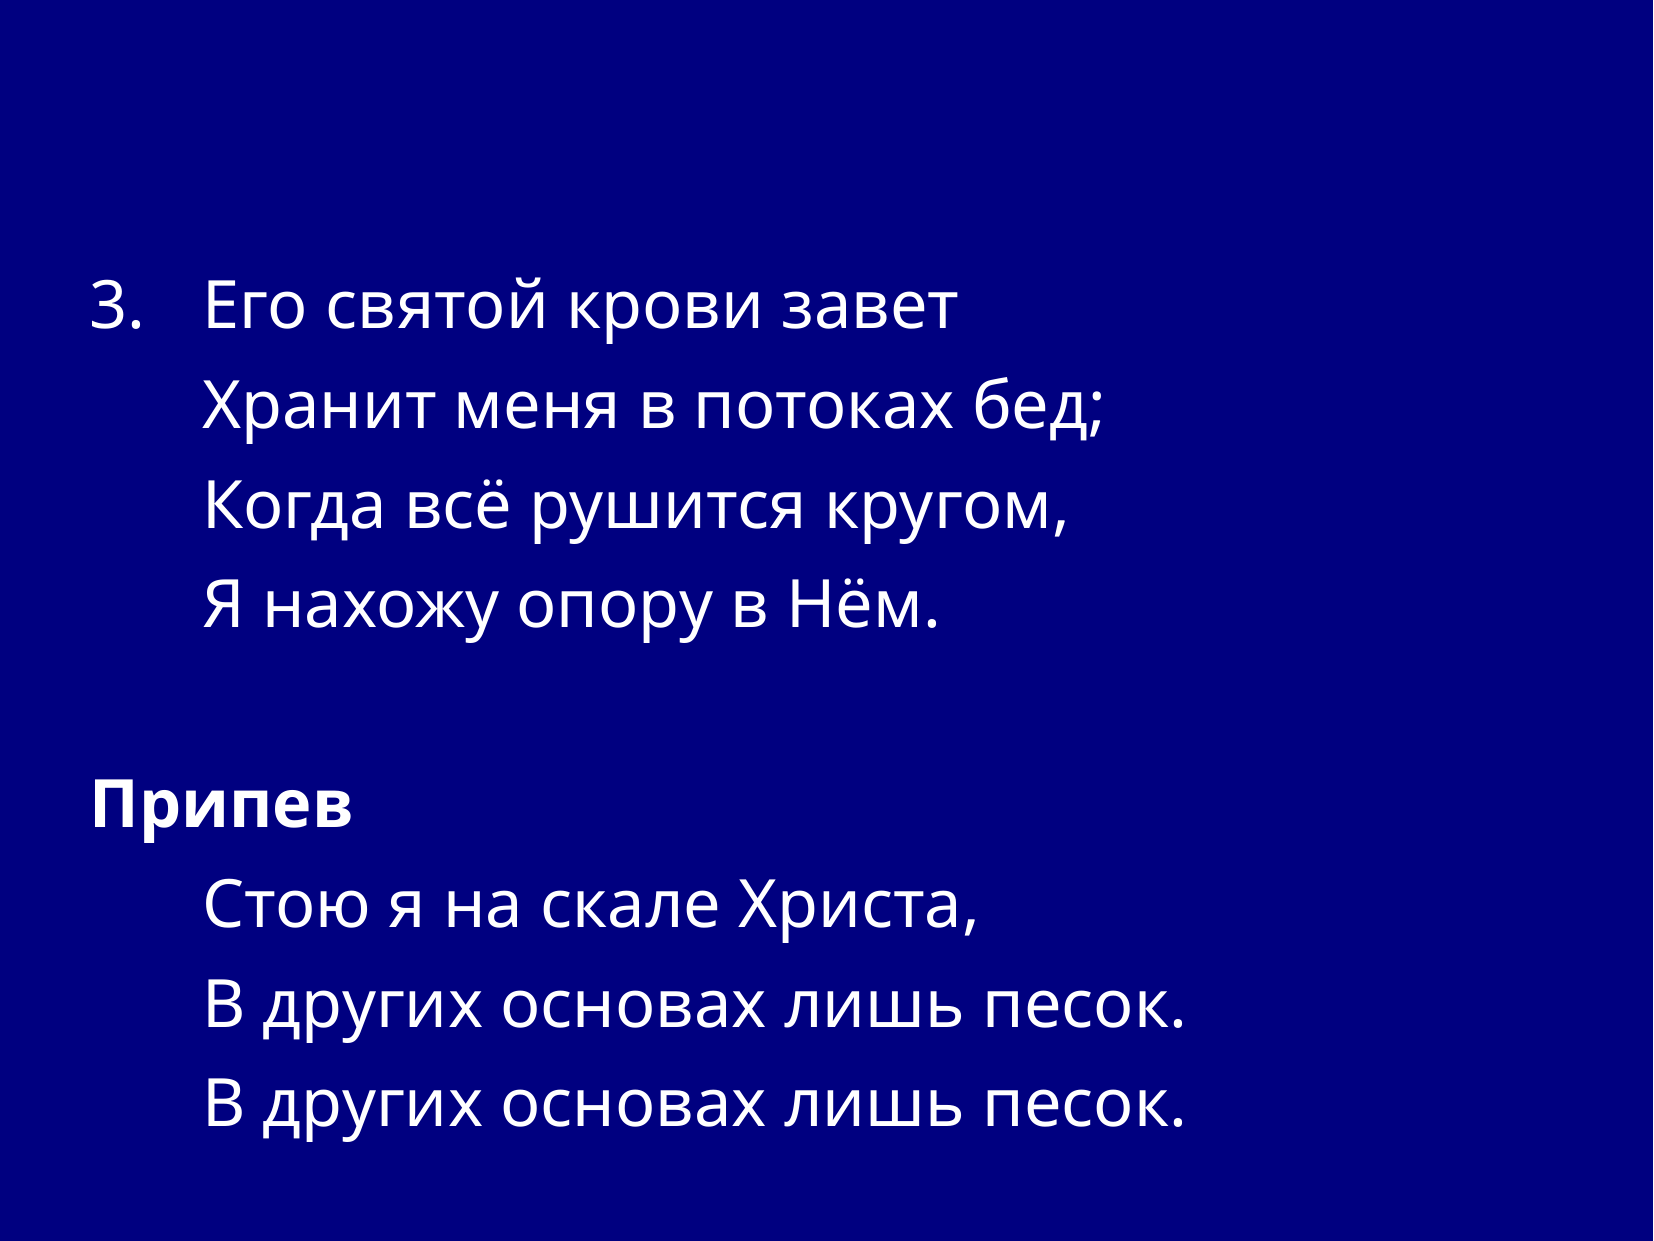

3.	Его святой крови завет
	Хранит меня в потоках бед;
	Когда всё рушится кругом,
	Я нахожу опору в Нём.
Припев
	Стою я на скале Христа,
	В других основах лишь песок.
	В других основах лишь песок.